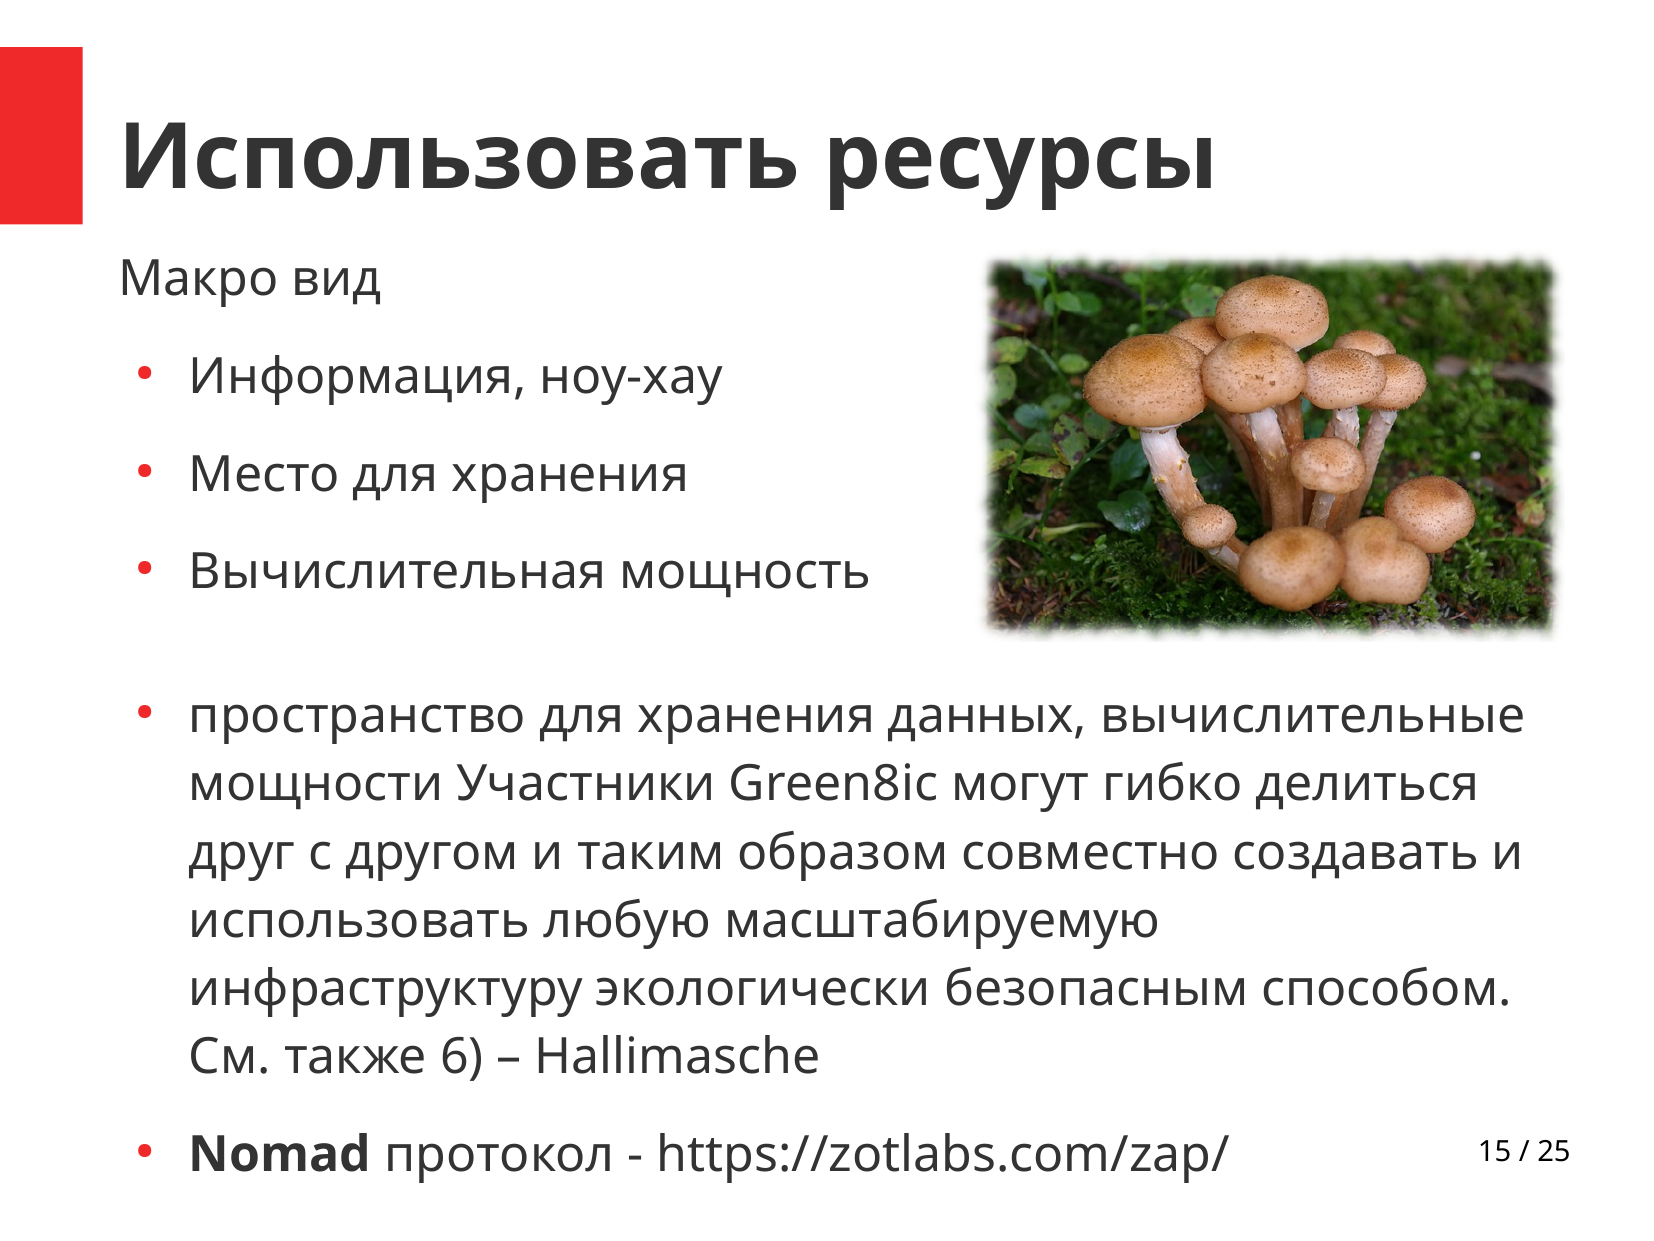

# Использовать ресурсы
Макро вид
Информация, ноу-хау
Место для хранения
Вычислительная мощность
пространство для хранения данных, вычислительные мощности Участники Green8ic могут гибко делиться друг с другом и таким образом совместно создавать и использовать любую масштабируемую инфраструктуру экологически безопасным способом. См. также 6) – Hallimasche
Nomad протокол - https://zotlabs.com/zap/
15